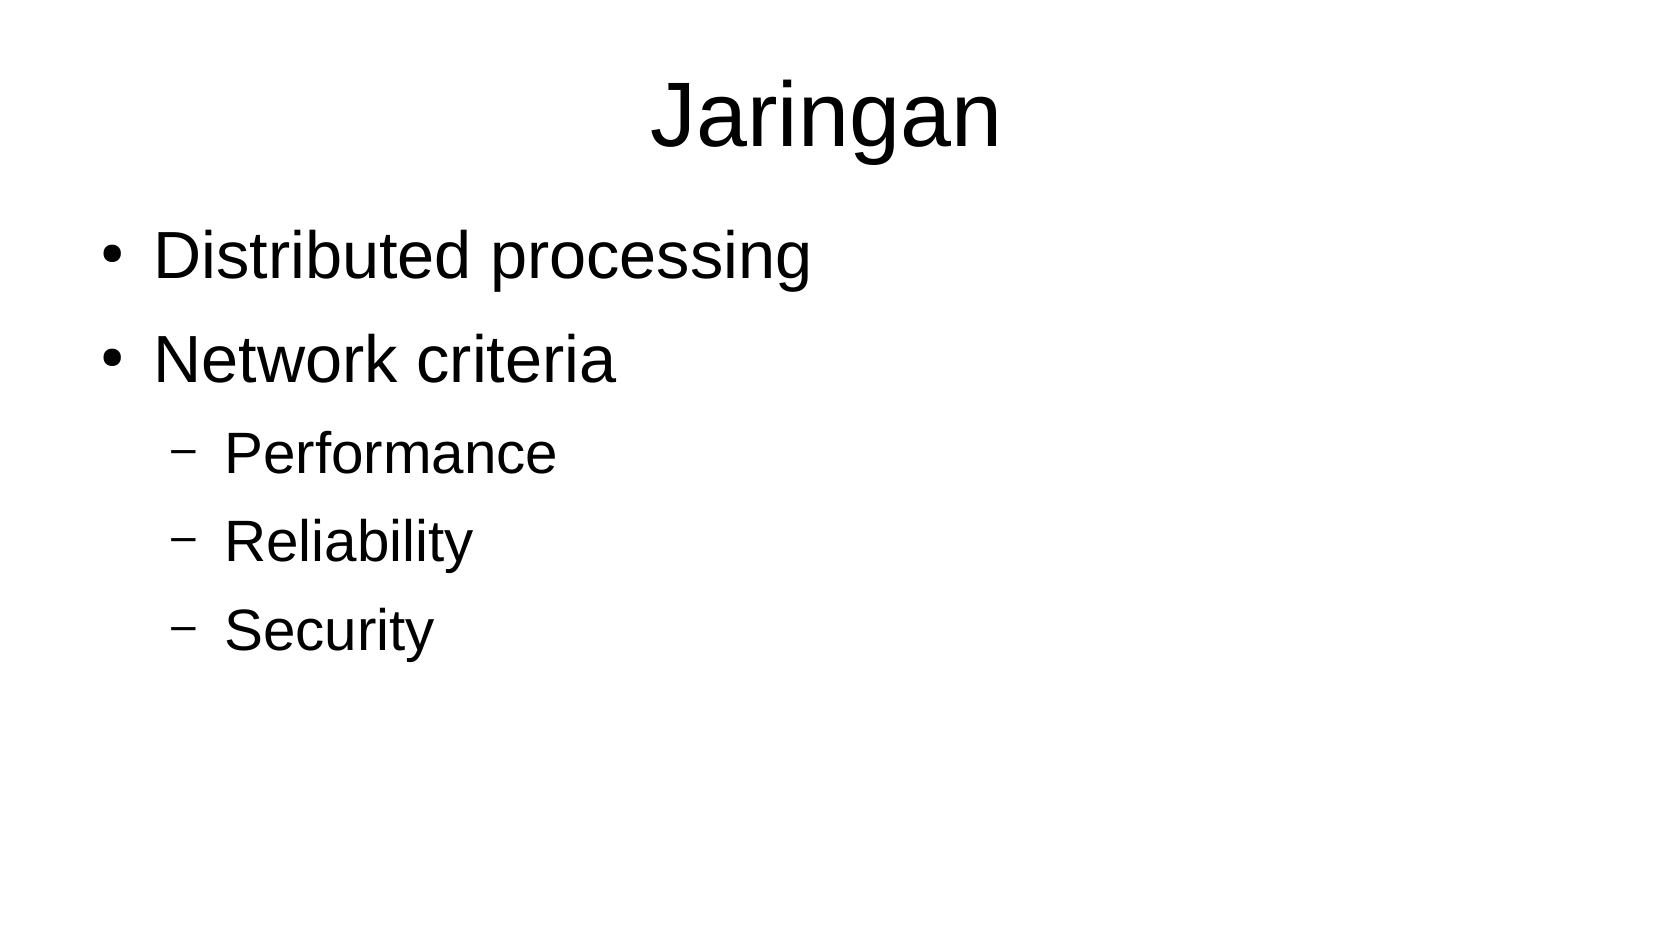

# Jaringan
Distributed processing
Network criteria
Performance
Reliability
Security